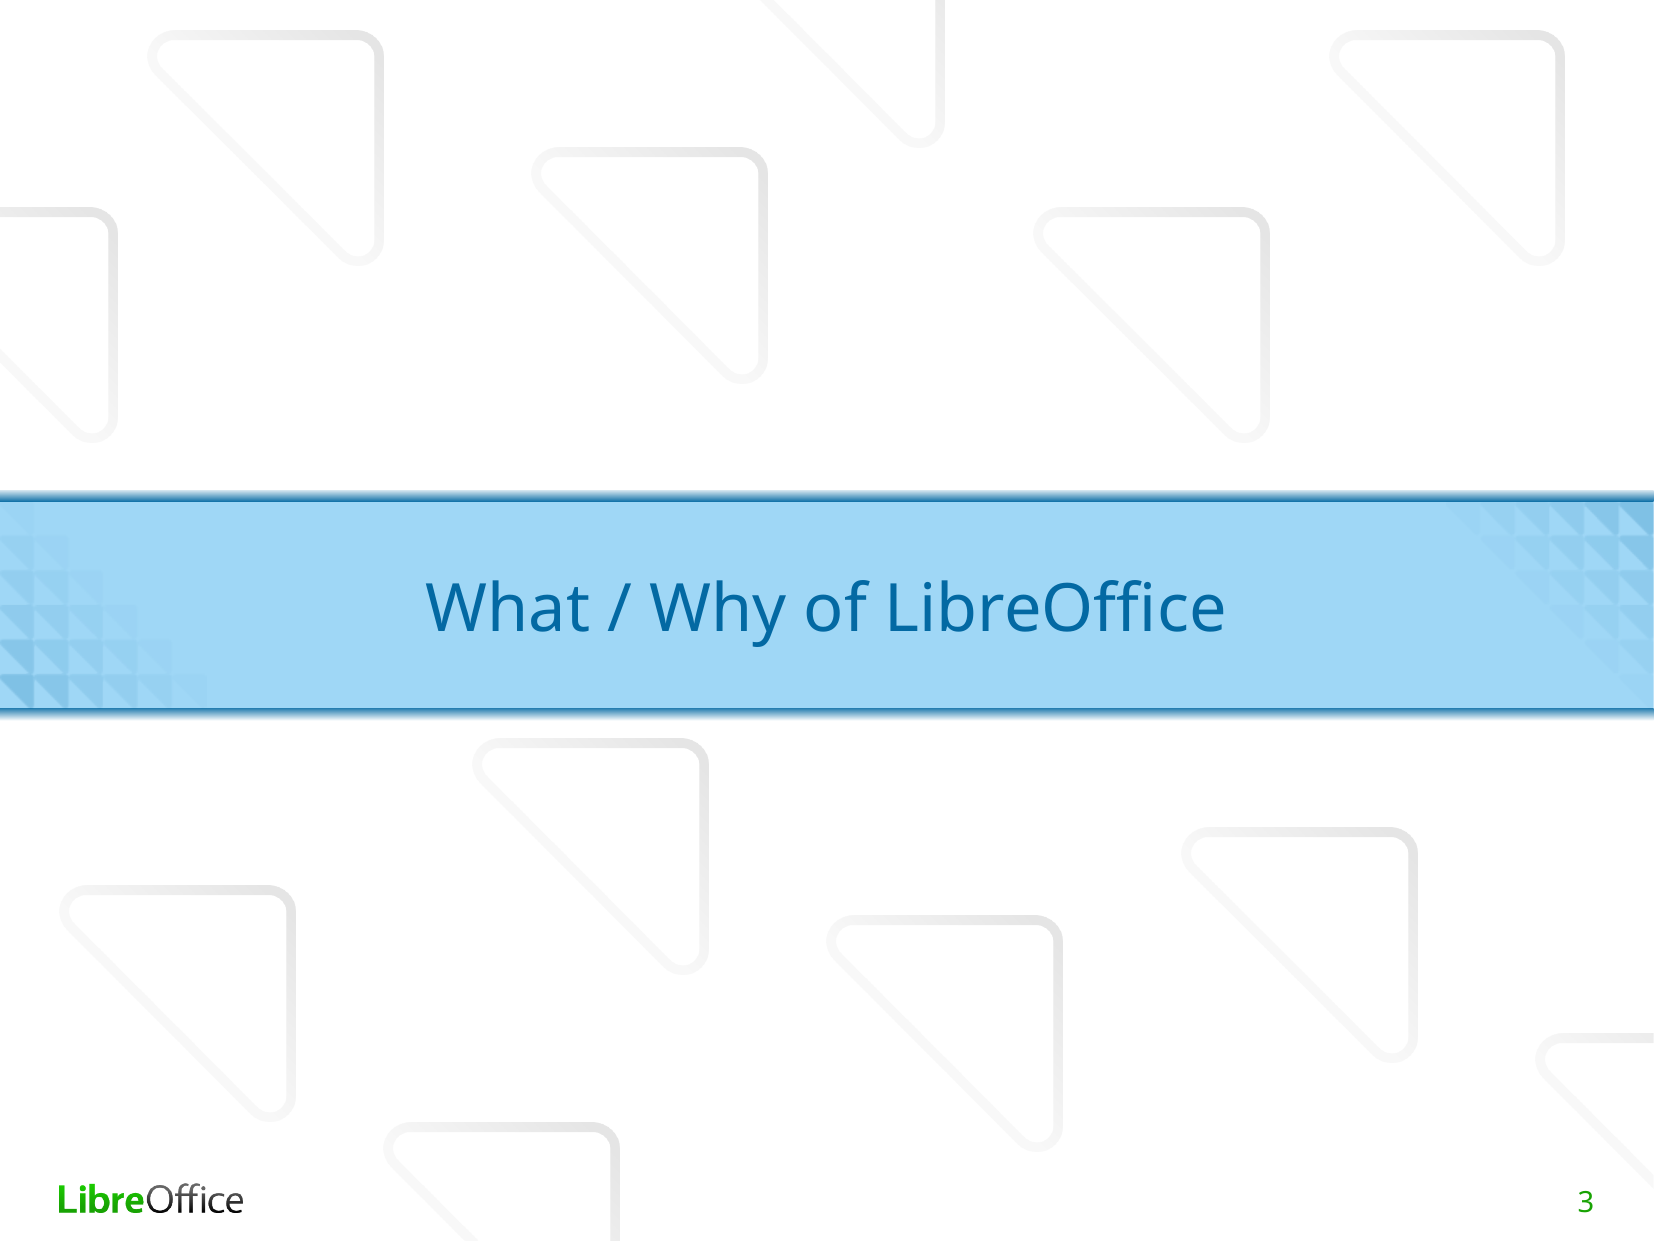

# What / Why of LibreOffice
3